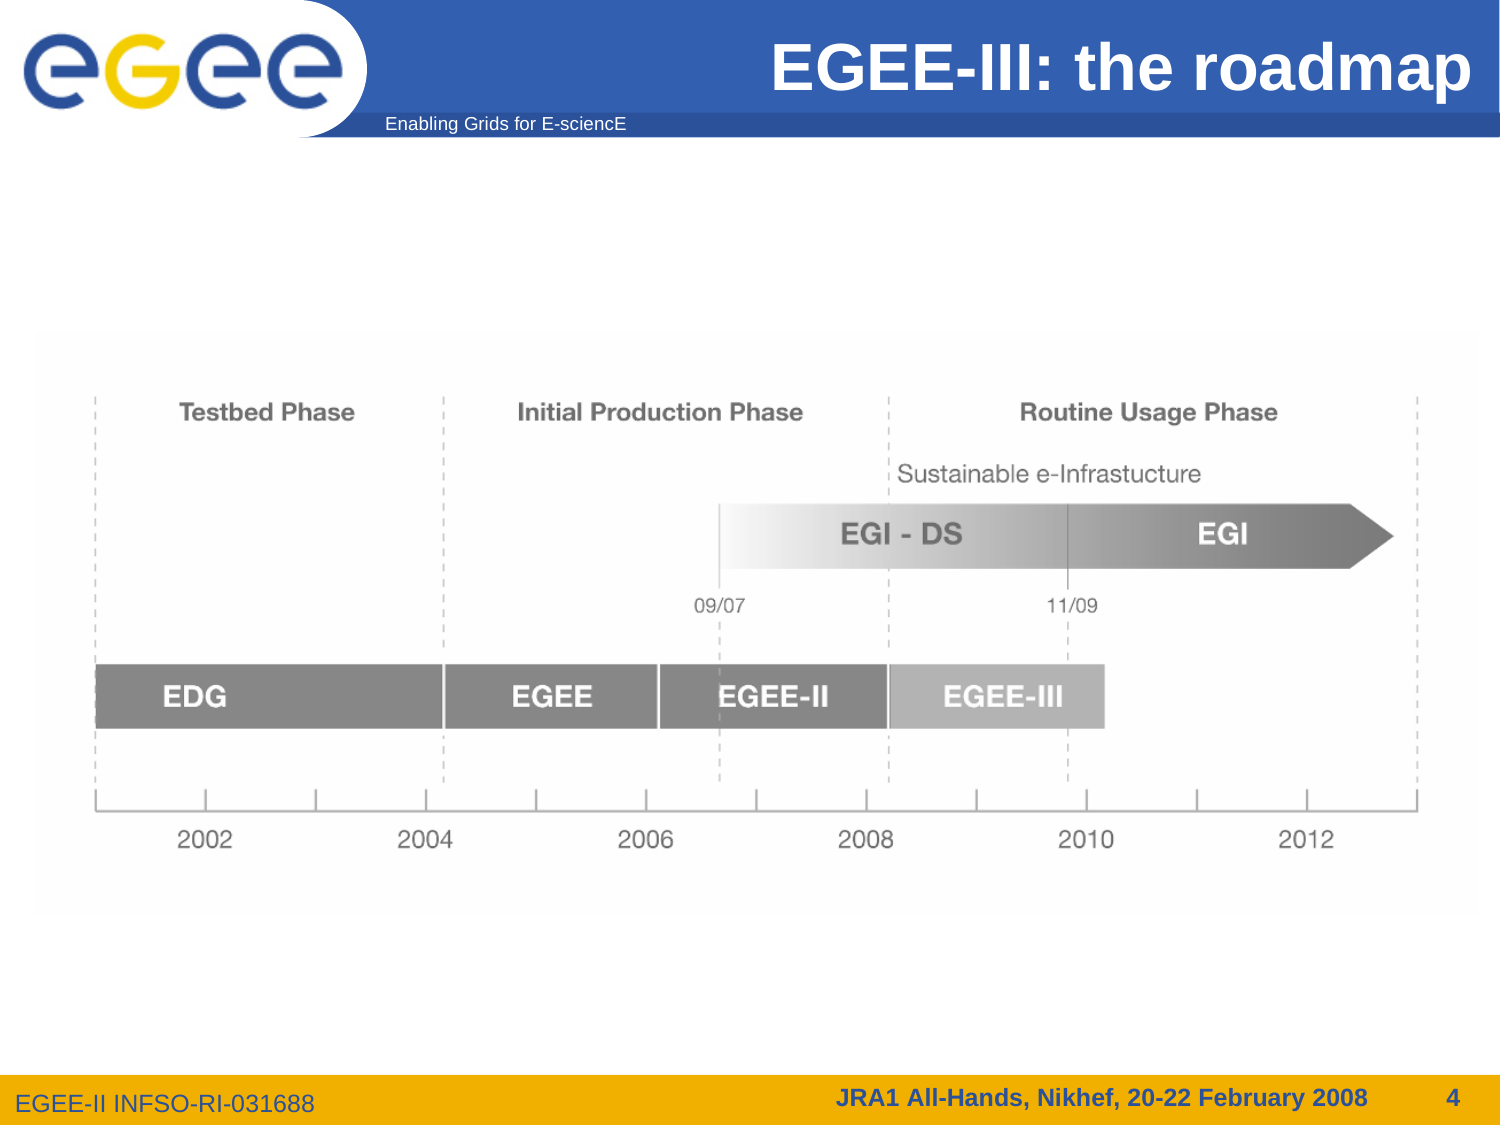

# EGEE-III: the roadmap
JRA1 All-Hands, Nikhef, 20-22 February 2008
4